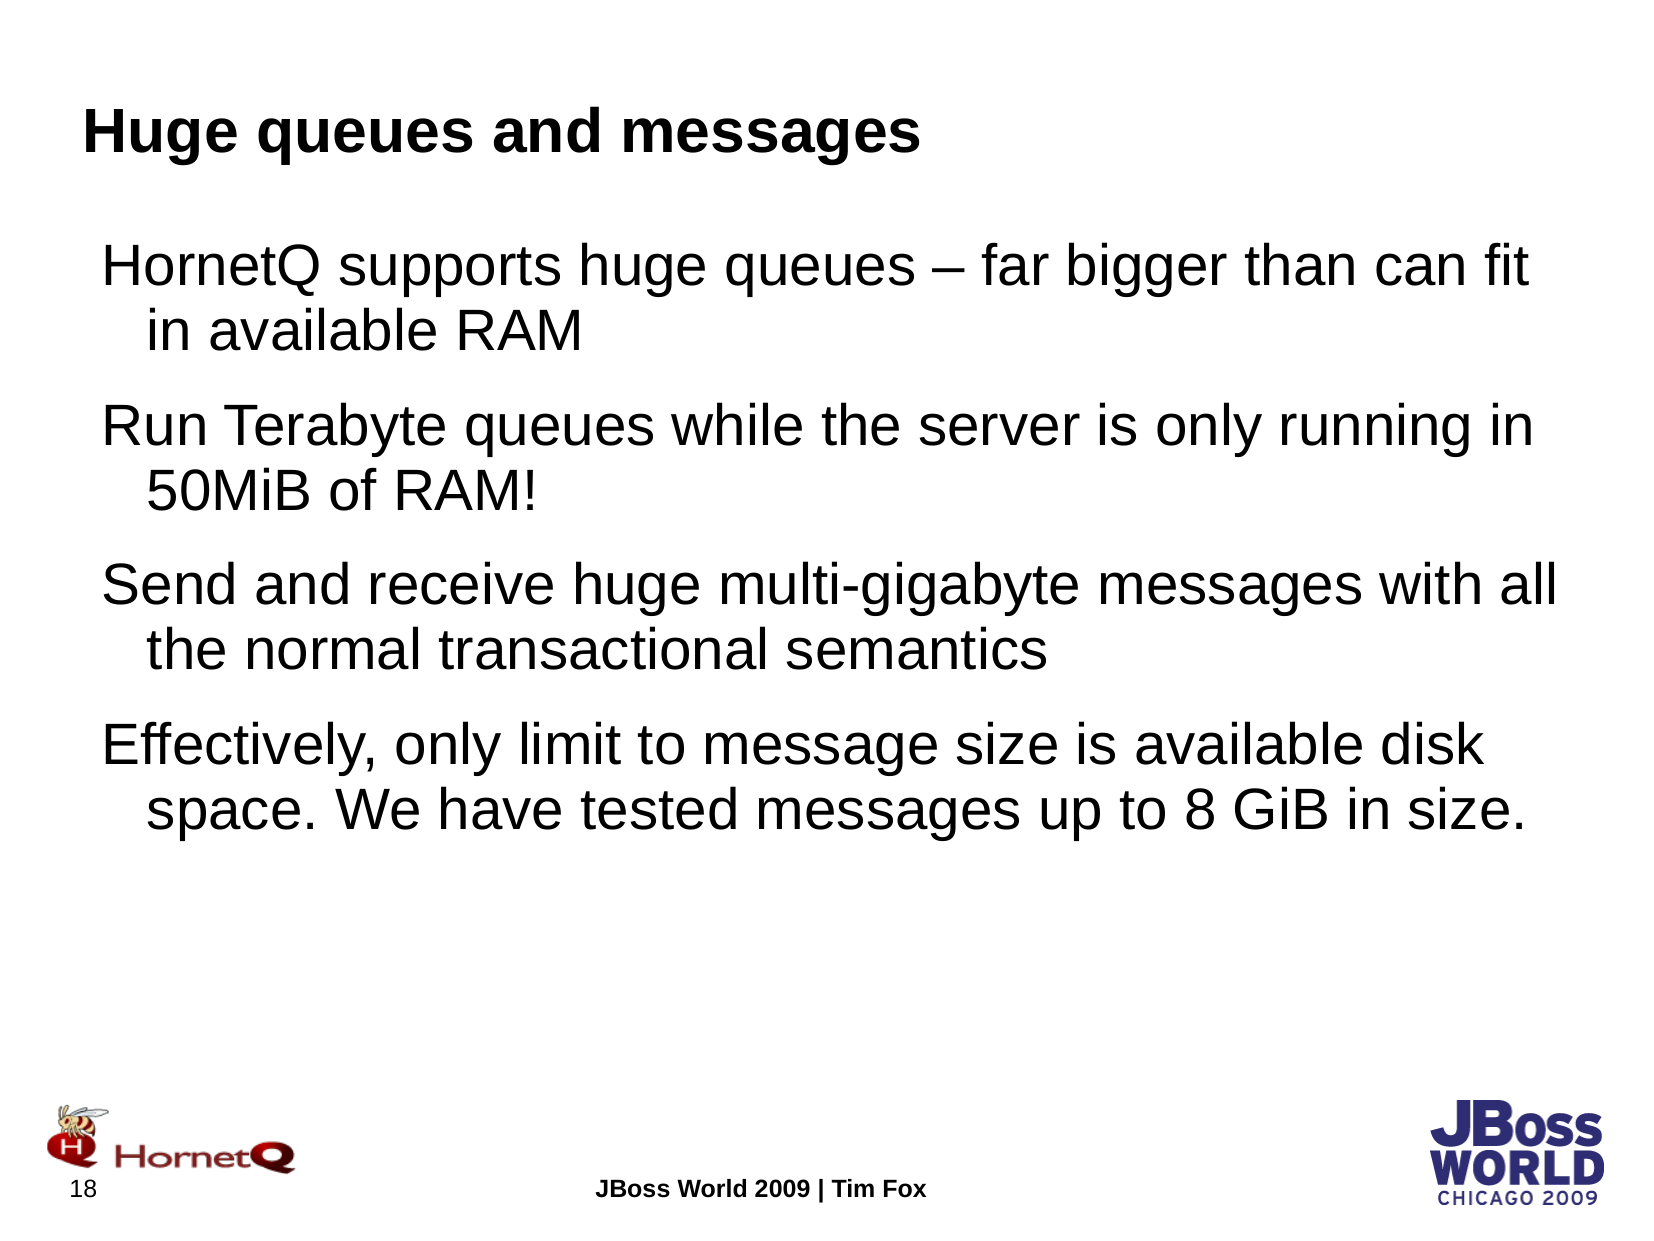

# Huge queues and messages
HornetQ supports huge queues – far bigger than can fit in available RAM
Run Terabyte queues while the server is only running in 50MiB of RAM!
Send and receive huge multi-gigabyte messages with all the normal transactional semantics
Effectively, only limit to message size is available disk space. We have tested messages up to 8 GiB in size.